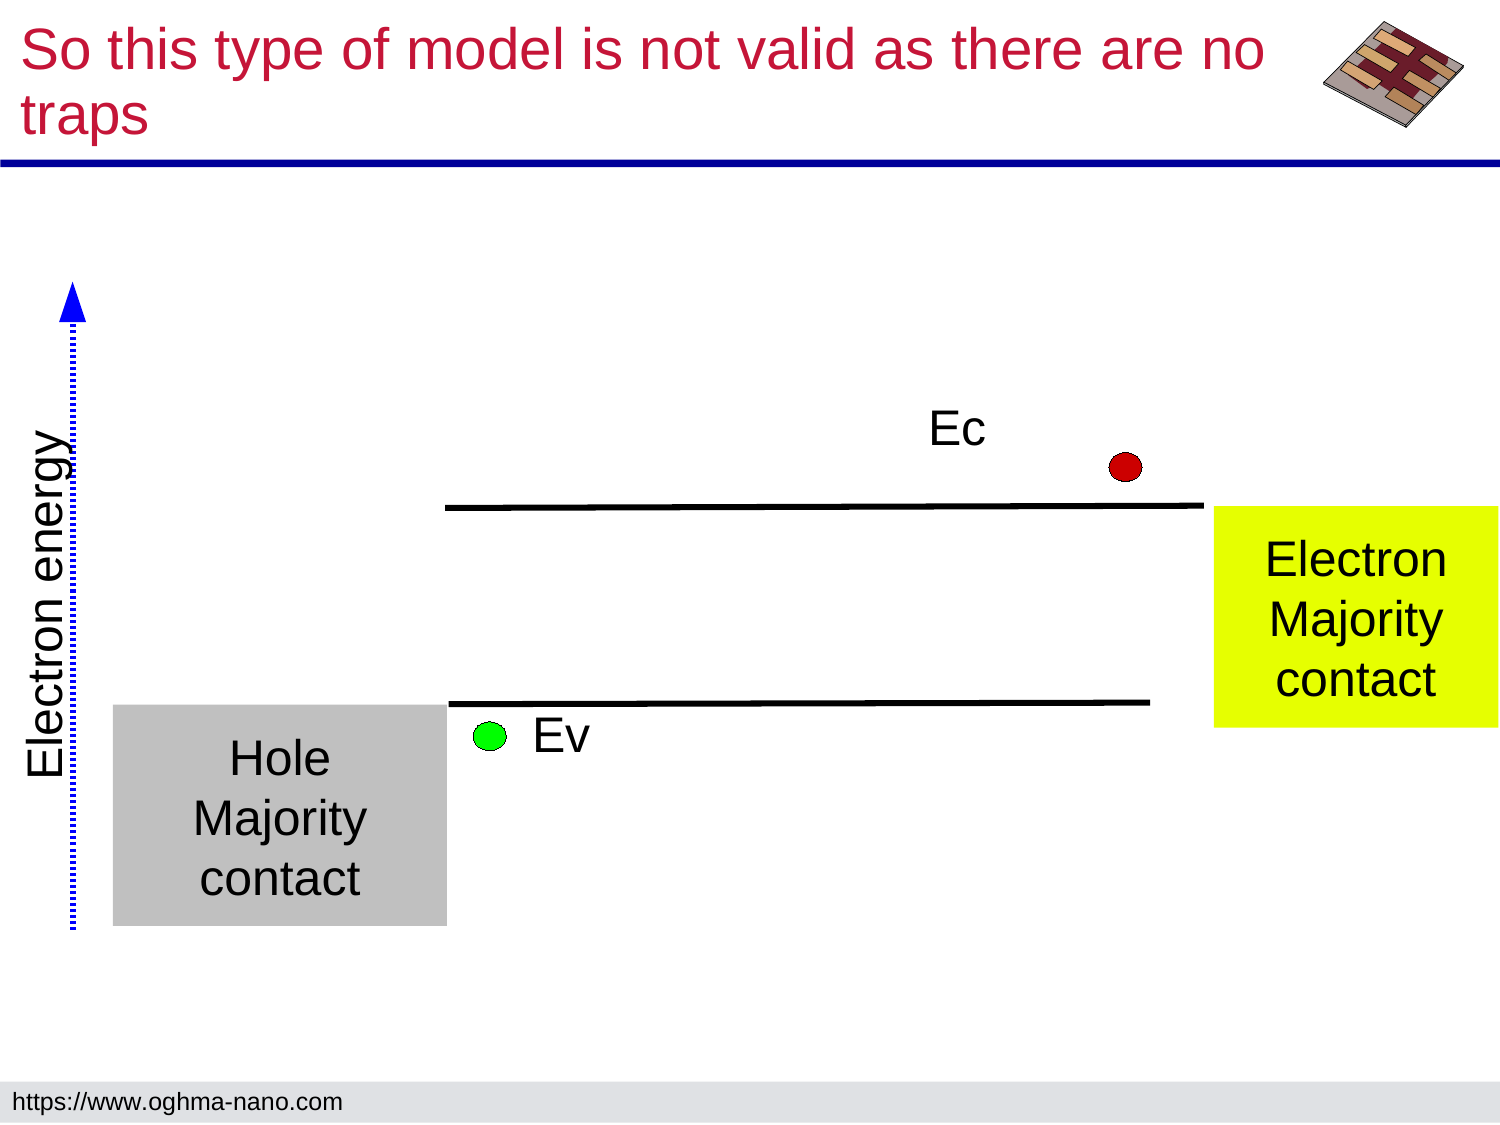

# So this type of model is not valid as there are no traps
Electron energy
Ec
Electron
Majority
contact
Ev
Hole
Majority
contact